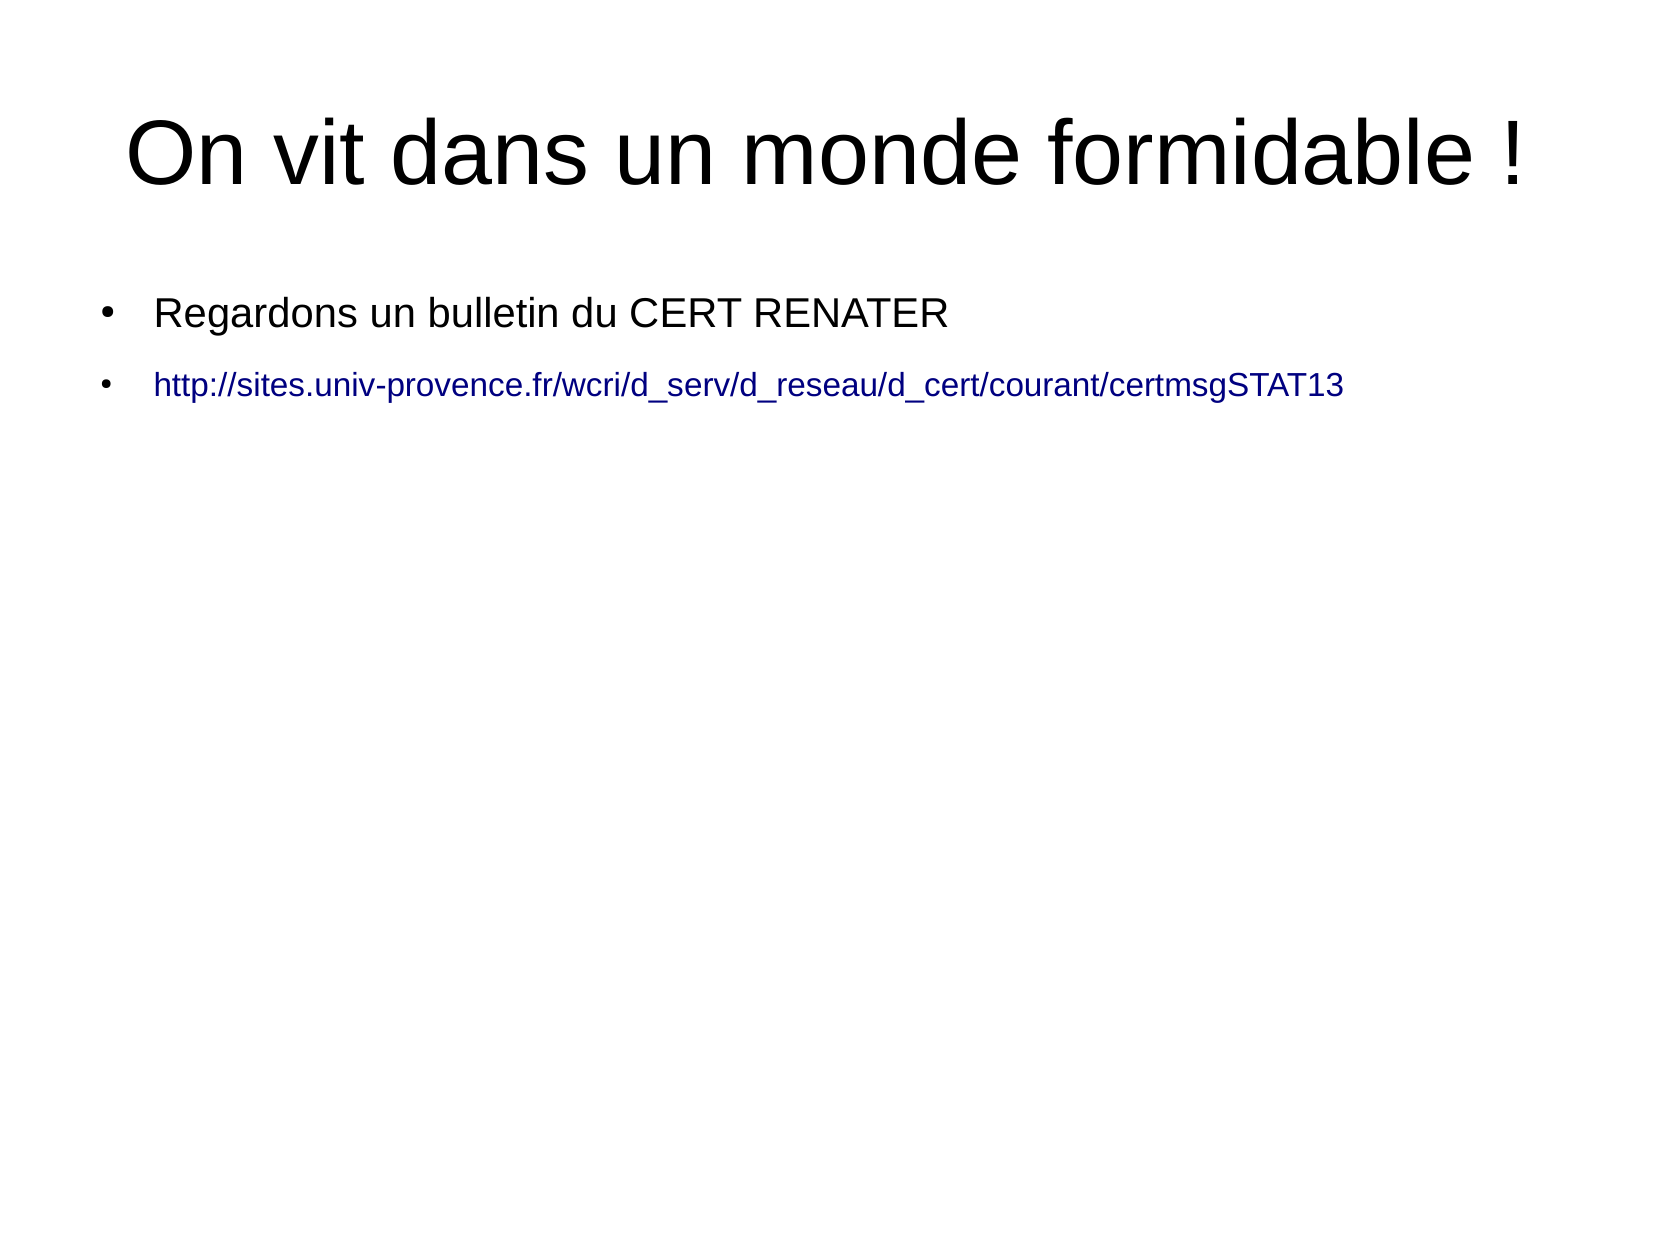

# On vit dans un monde formidable !
Regardons un bulletin du CERT RENATER
http://sites.univ-provence.fr/wcri/d_serv/d_reseau/d_cert/courant/certmsgSTAT13